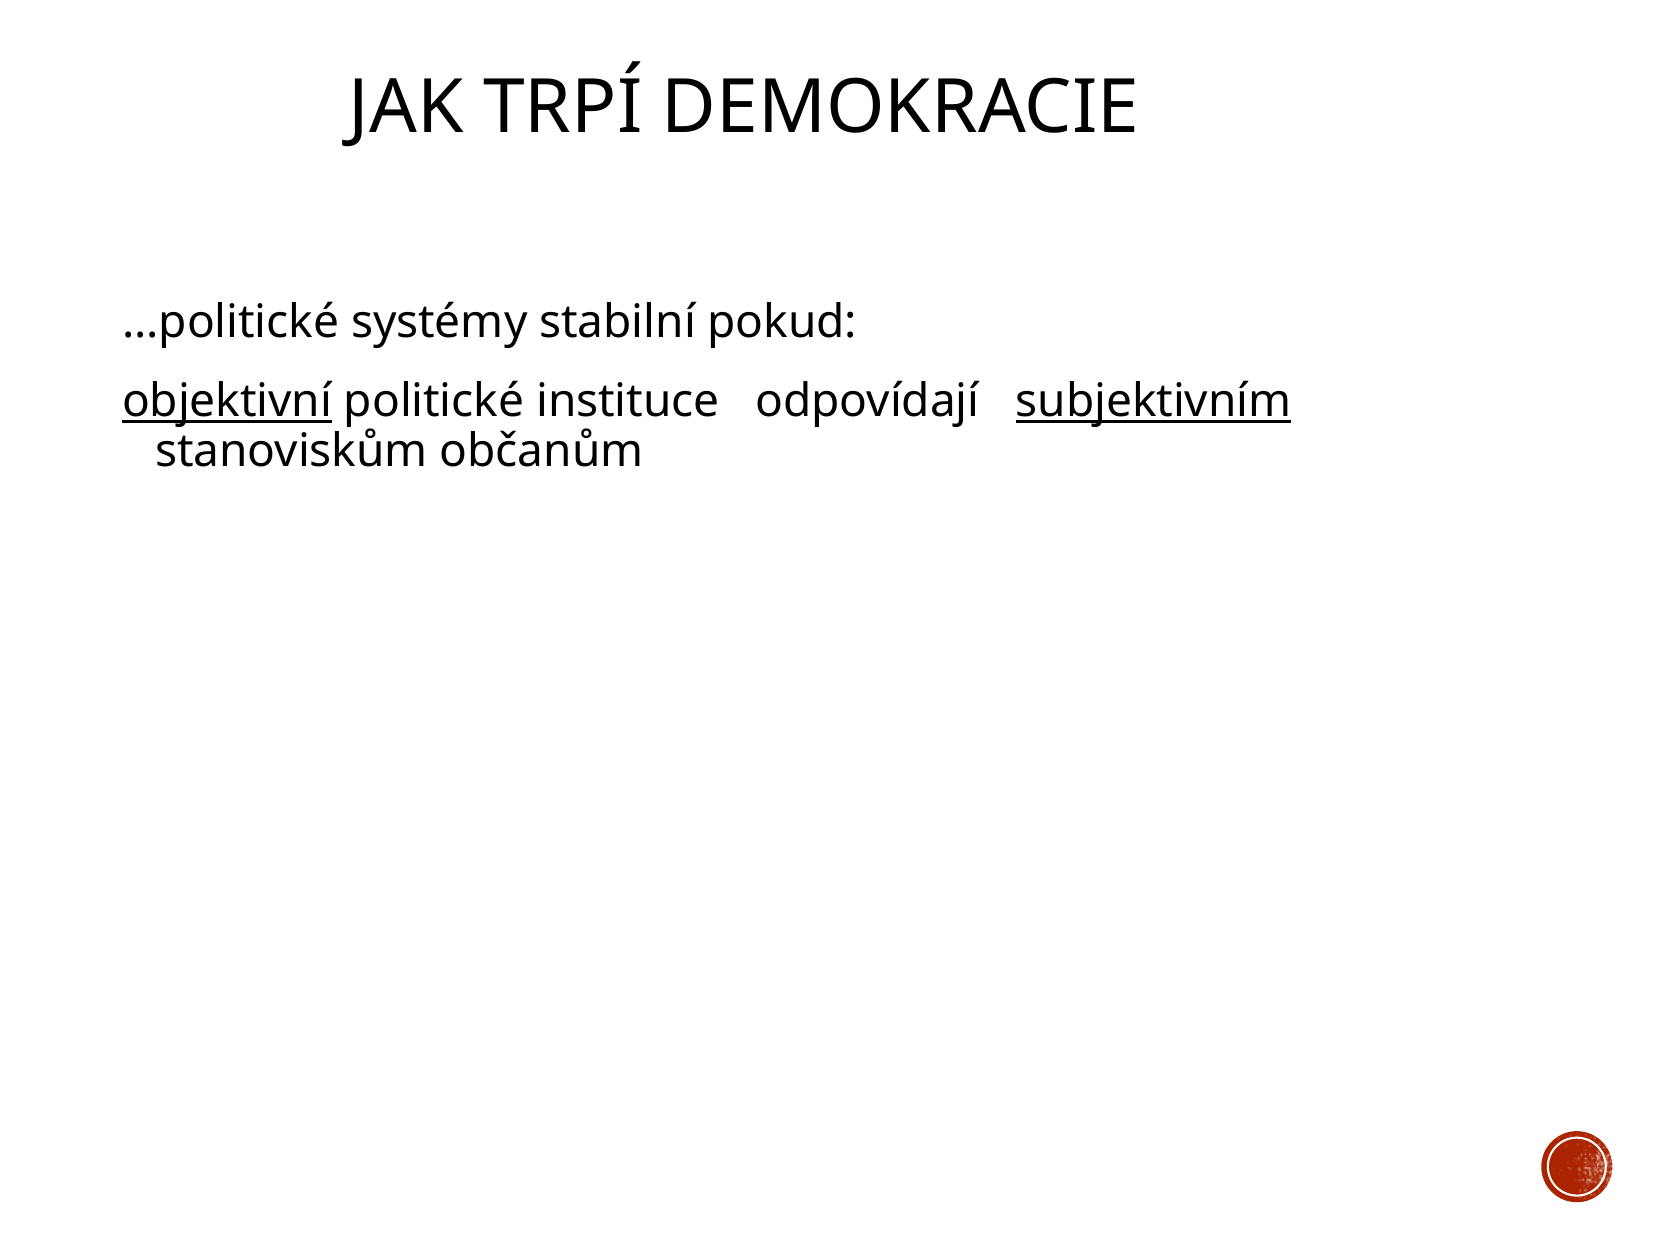

# Jak trpí demokracie
...politické systémy stabilní pokud:
objektivní politické instituce odpovídají subjektivním stanoviskům občanům